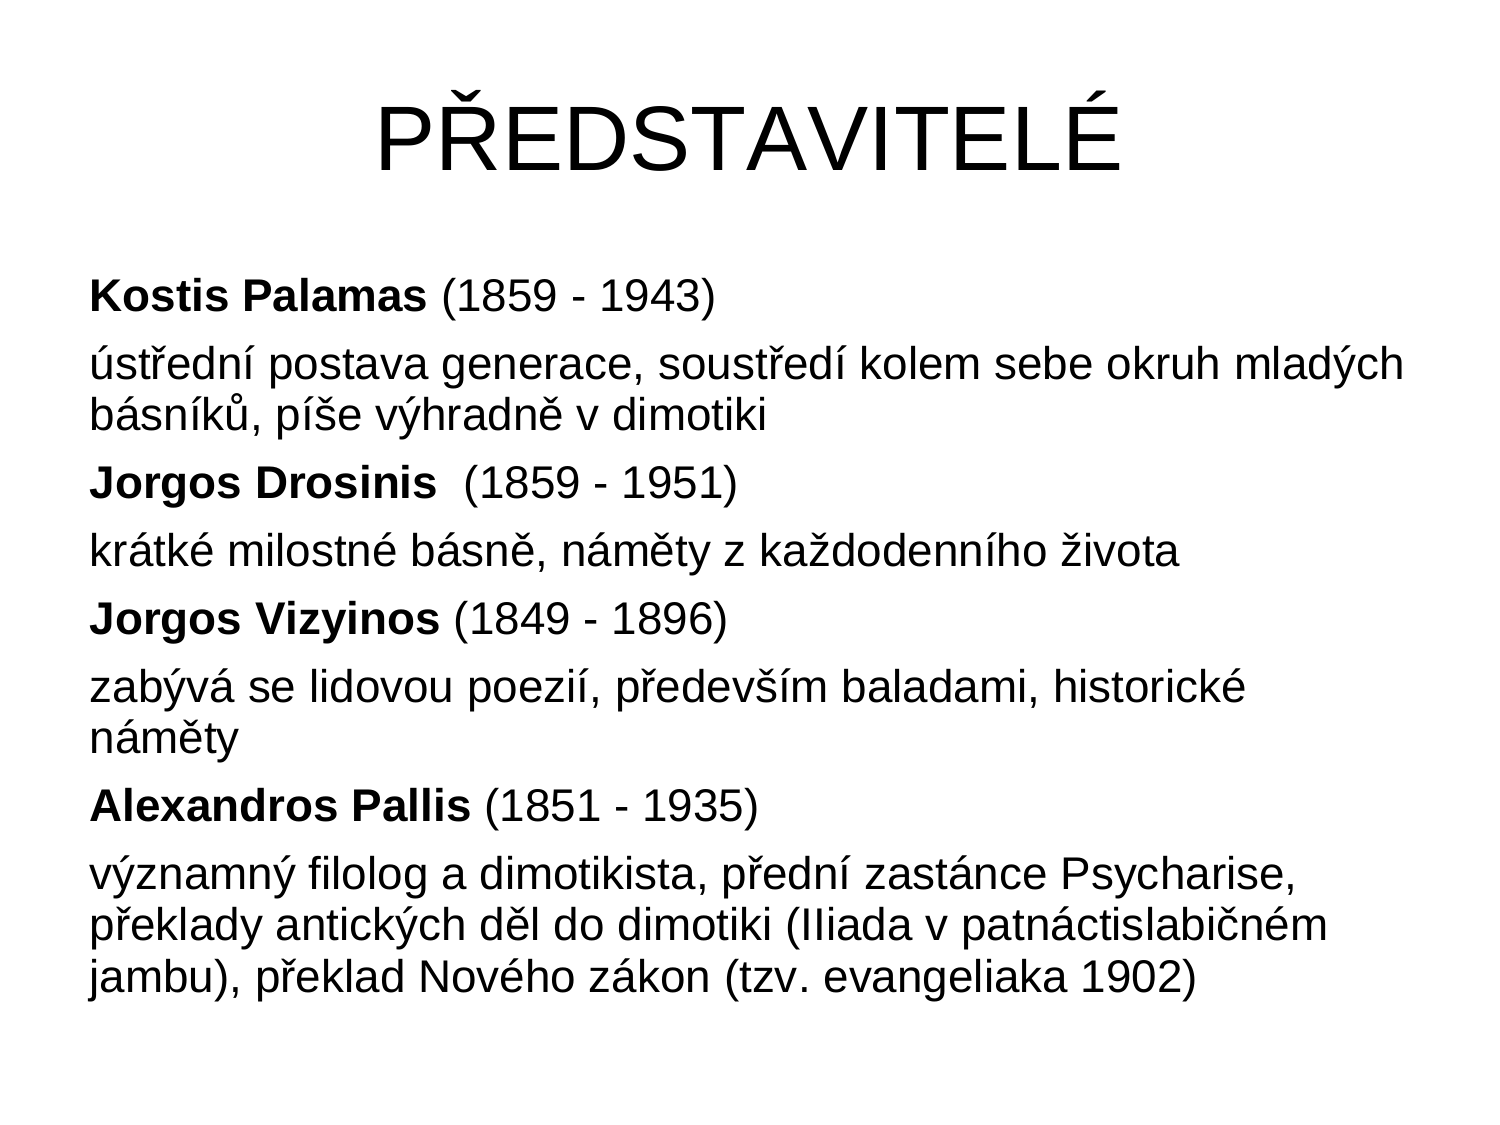

# PŘEDSTAVITELÉ
Kostis Palamas (1859 - 1943)
ústřední postava generace, soustředí kolem sebe okruh mladých básníků, píše výhradně v dimotiki
Jorgos Drosinis (1859 - 1951)
krátké milostné básně, náměty z každodenního života
Jorgos Vizyinos (1849 - 1896)
zabývá se lidovou poezií, především baladami, historické náměty
Alexandros Pallis (1851 - 1935)
významný filolog a dimotikista, přední zastánce Psycharise, překlady antických děl do dimotiki (IIiada v patnáctislabičném jambu), překlad Nového zákon (tzv. evangeliaka 1902)